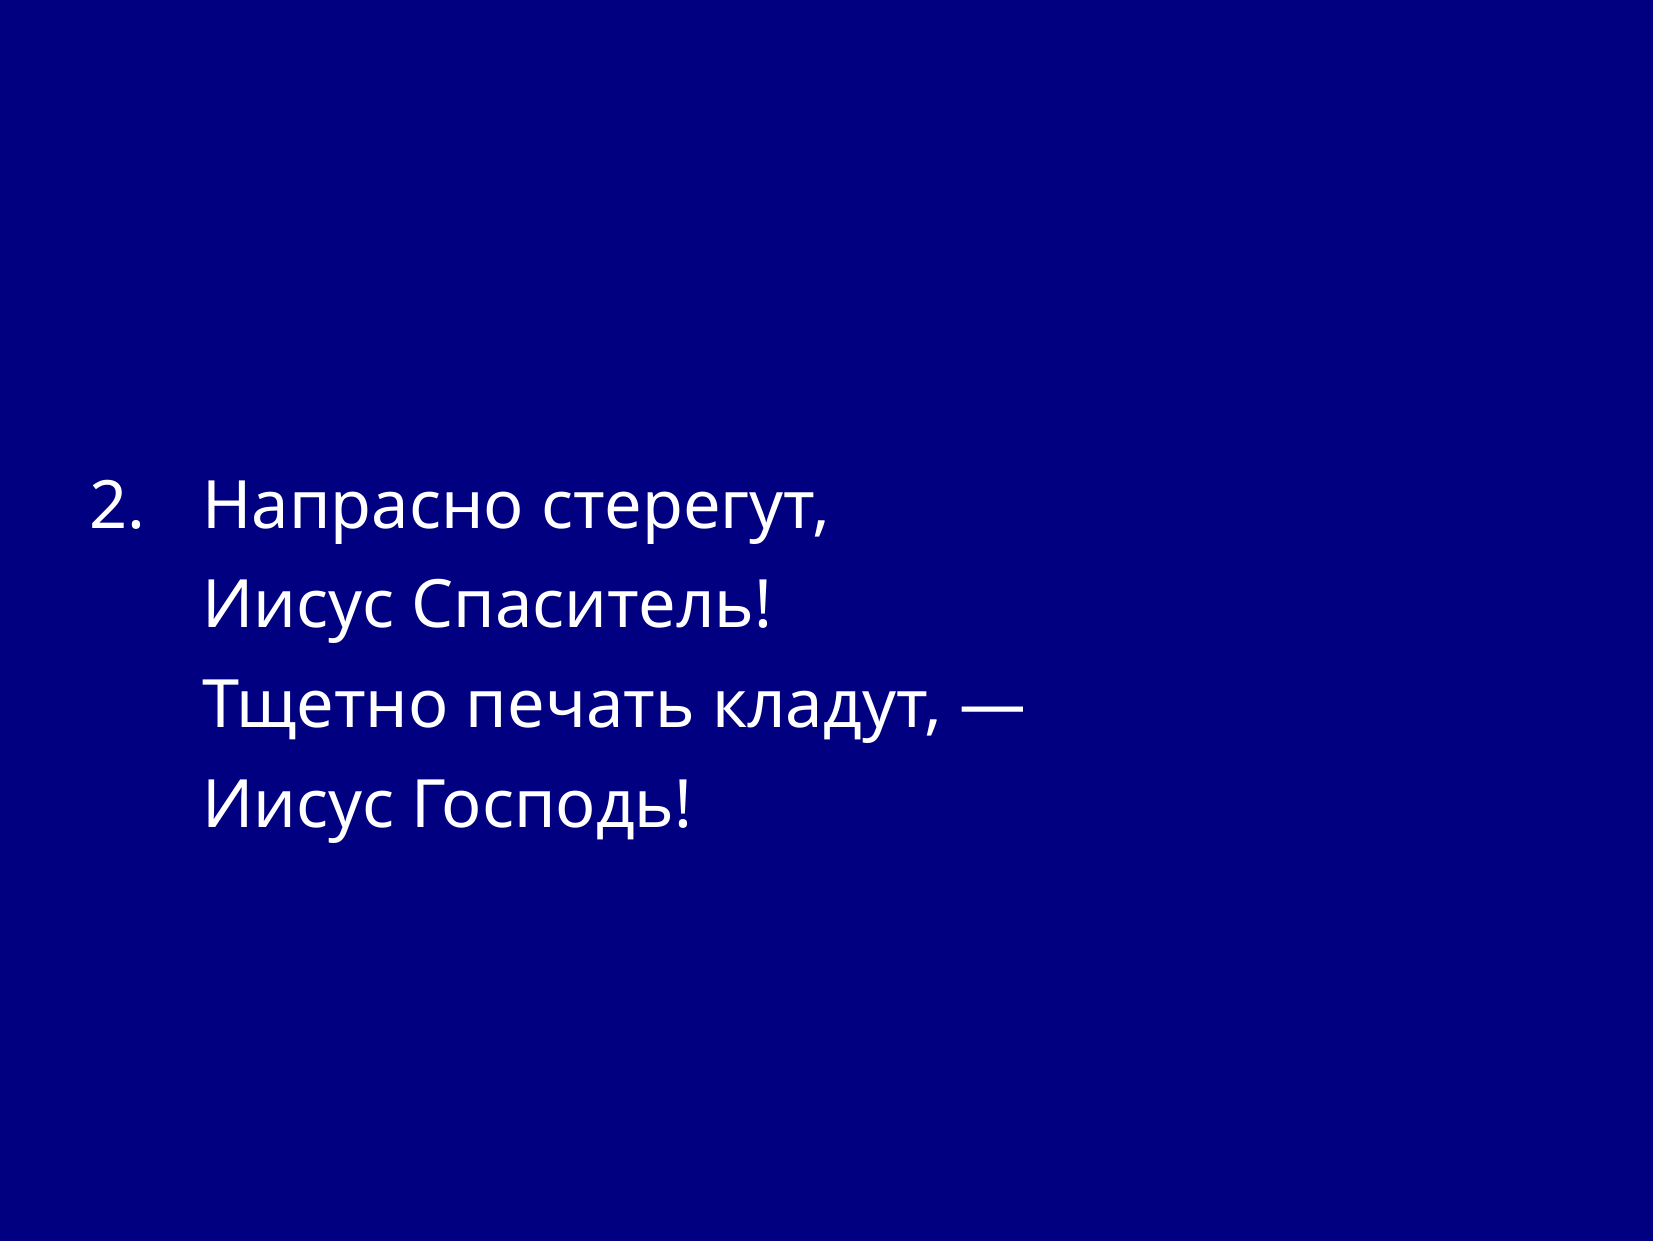

2.	Напрасно стерегут,
	Иисус Спаситель!
	Тщетно печать кладут, —
	Иисус Господь!